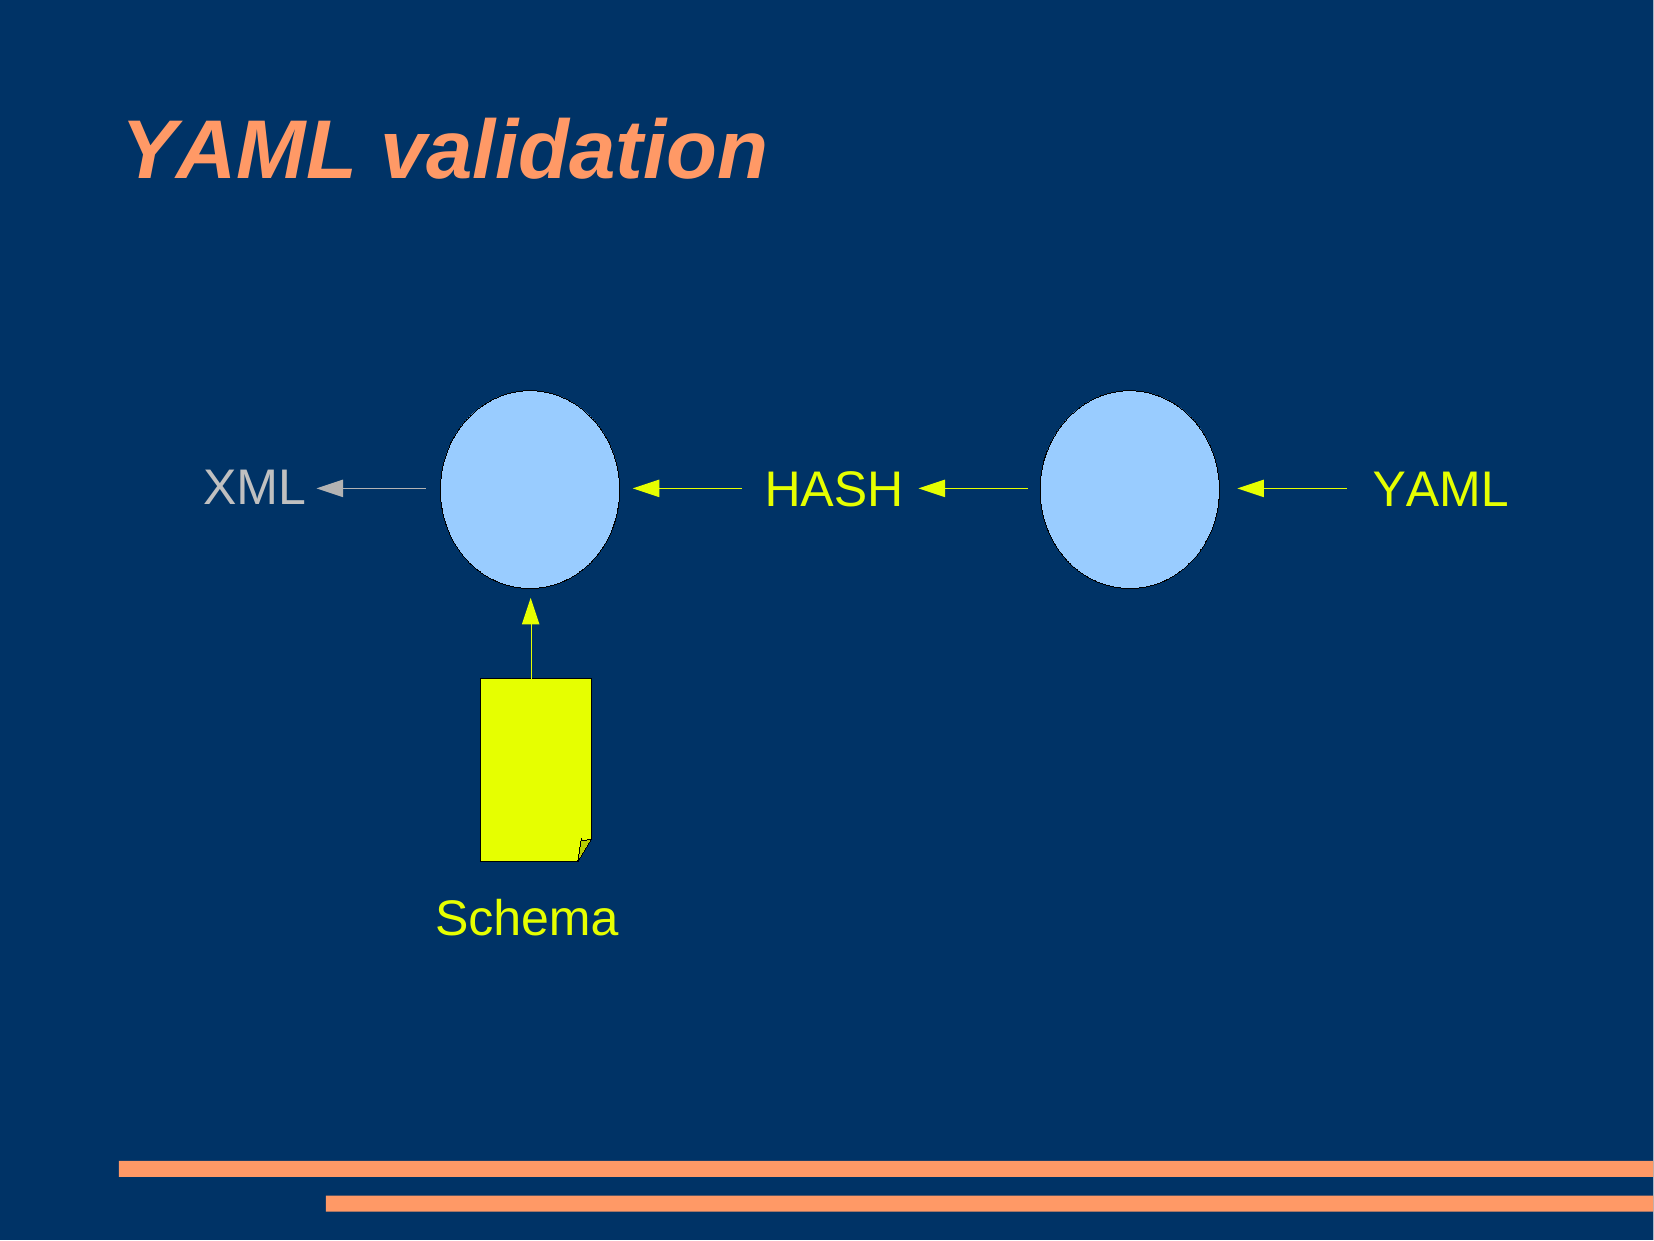

# YAML validation
XML
HASH
YAML
Schema